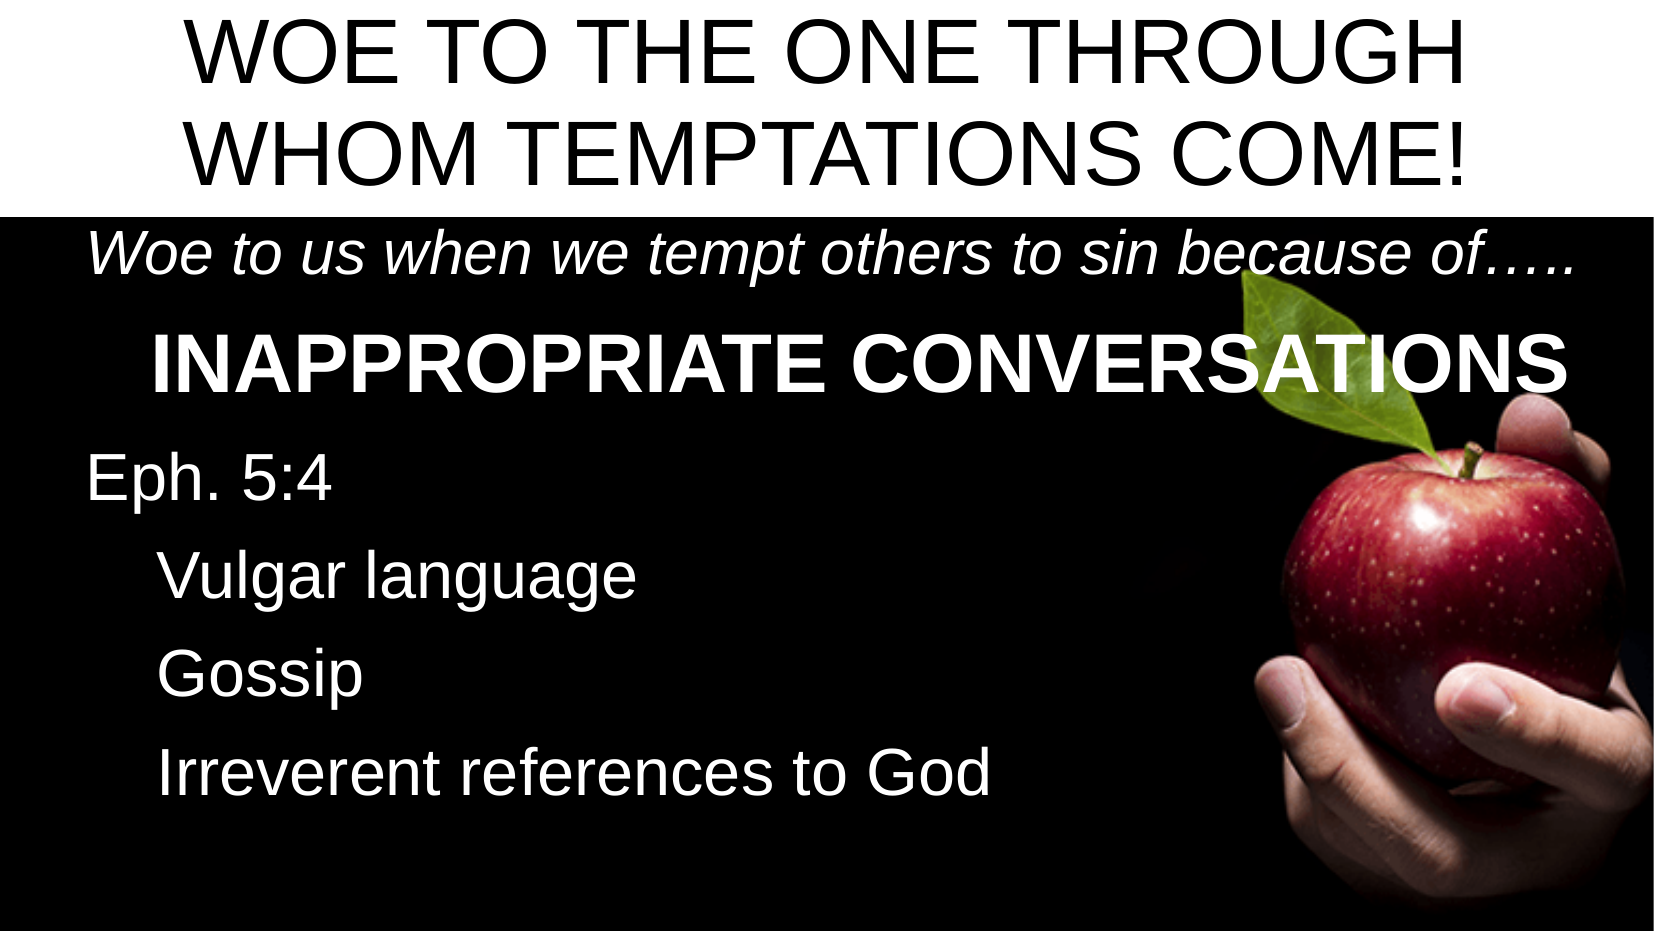

# WOE TO THE ONE THROUGH WHOM TEMPTATIONS COME!
Woe to us when we tempt others to sin because of…..
INAPPROPRIATE CONVERSATIONS
Eph. 5:4
Vulgar language
Gossip
Irreverent references to God